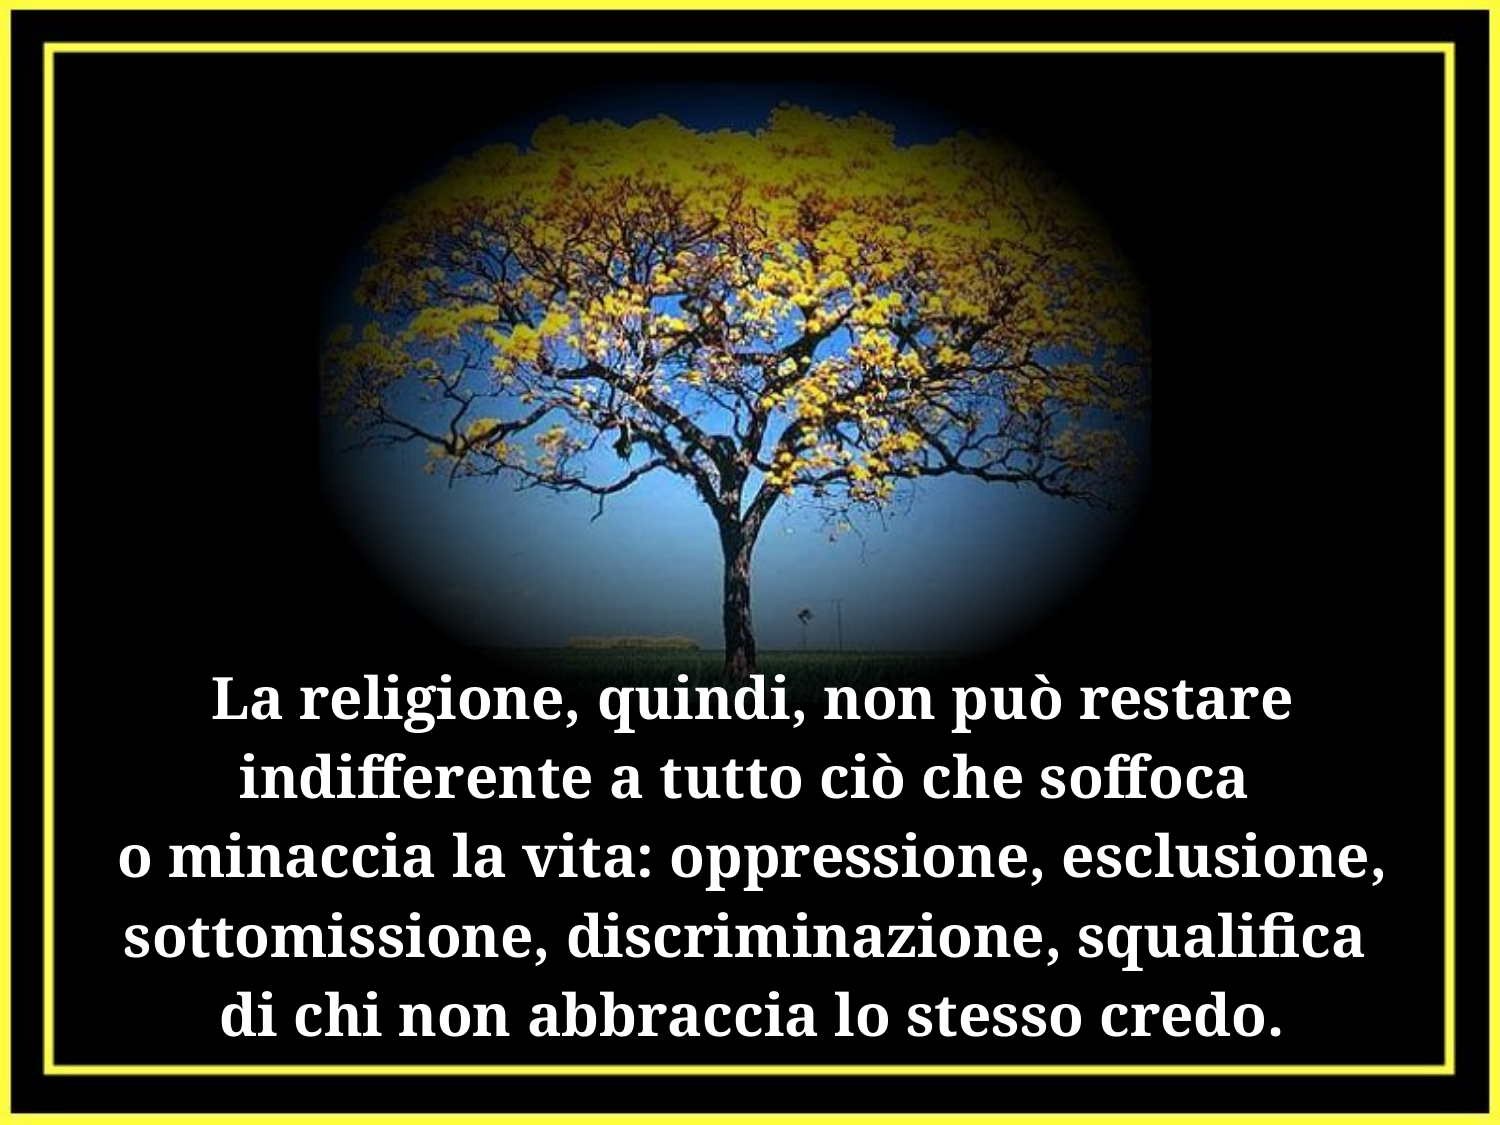

La religione, quindi, non può restare indifferente a tutto ciò che soffoca
o minaccia la vita: oppressione, esclusione, sottomissione, discriminazione, squalifica
di chi non abbraccia lo stesso credo.